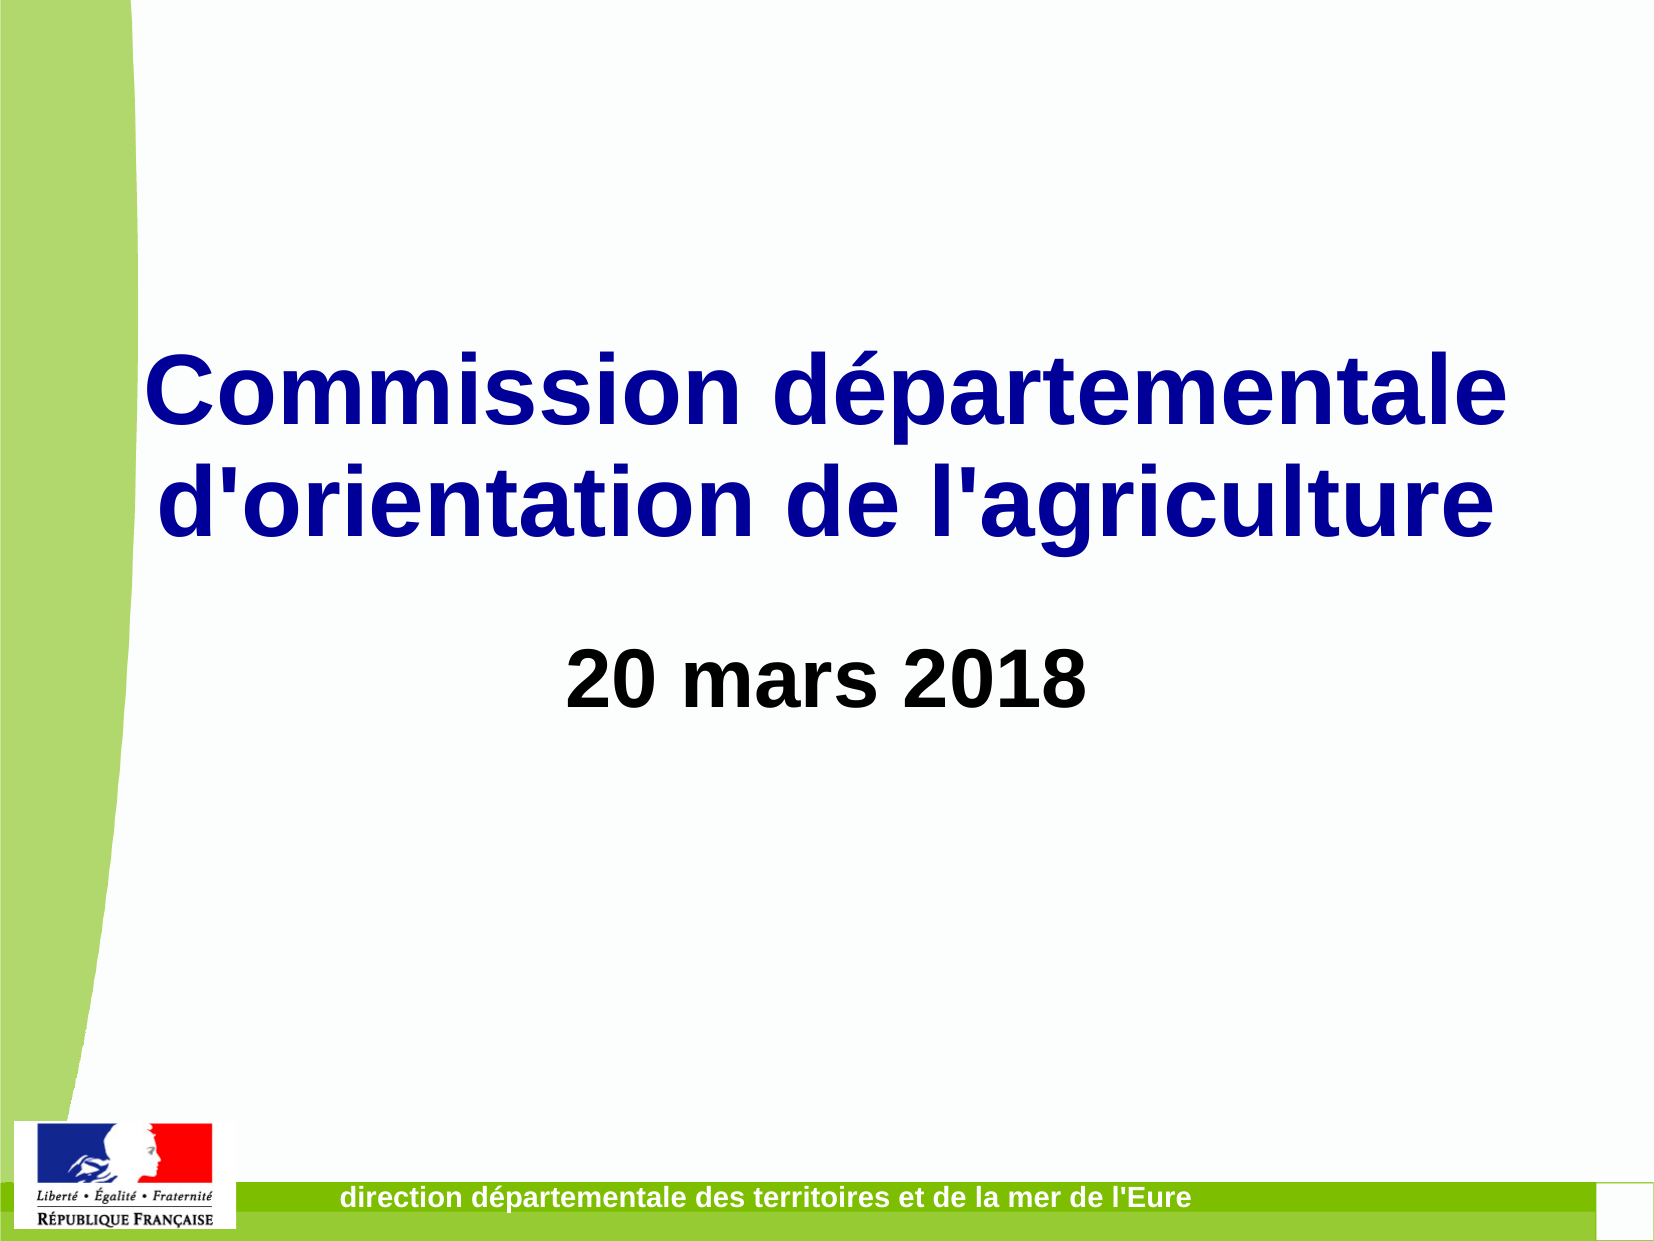

# Commission départementale
d'orientation de l'agriculture
20 mars 2018